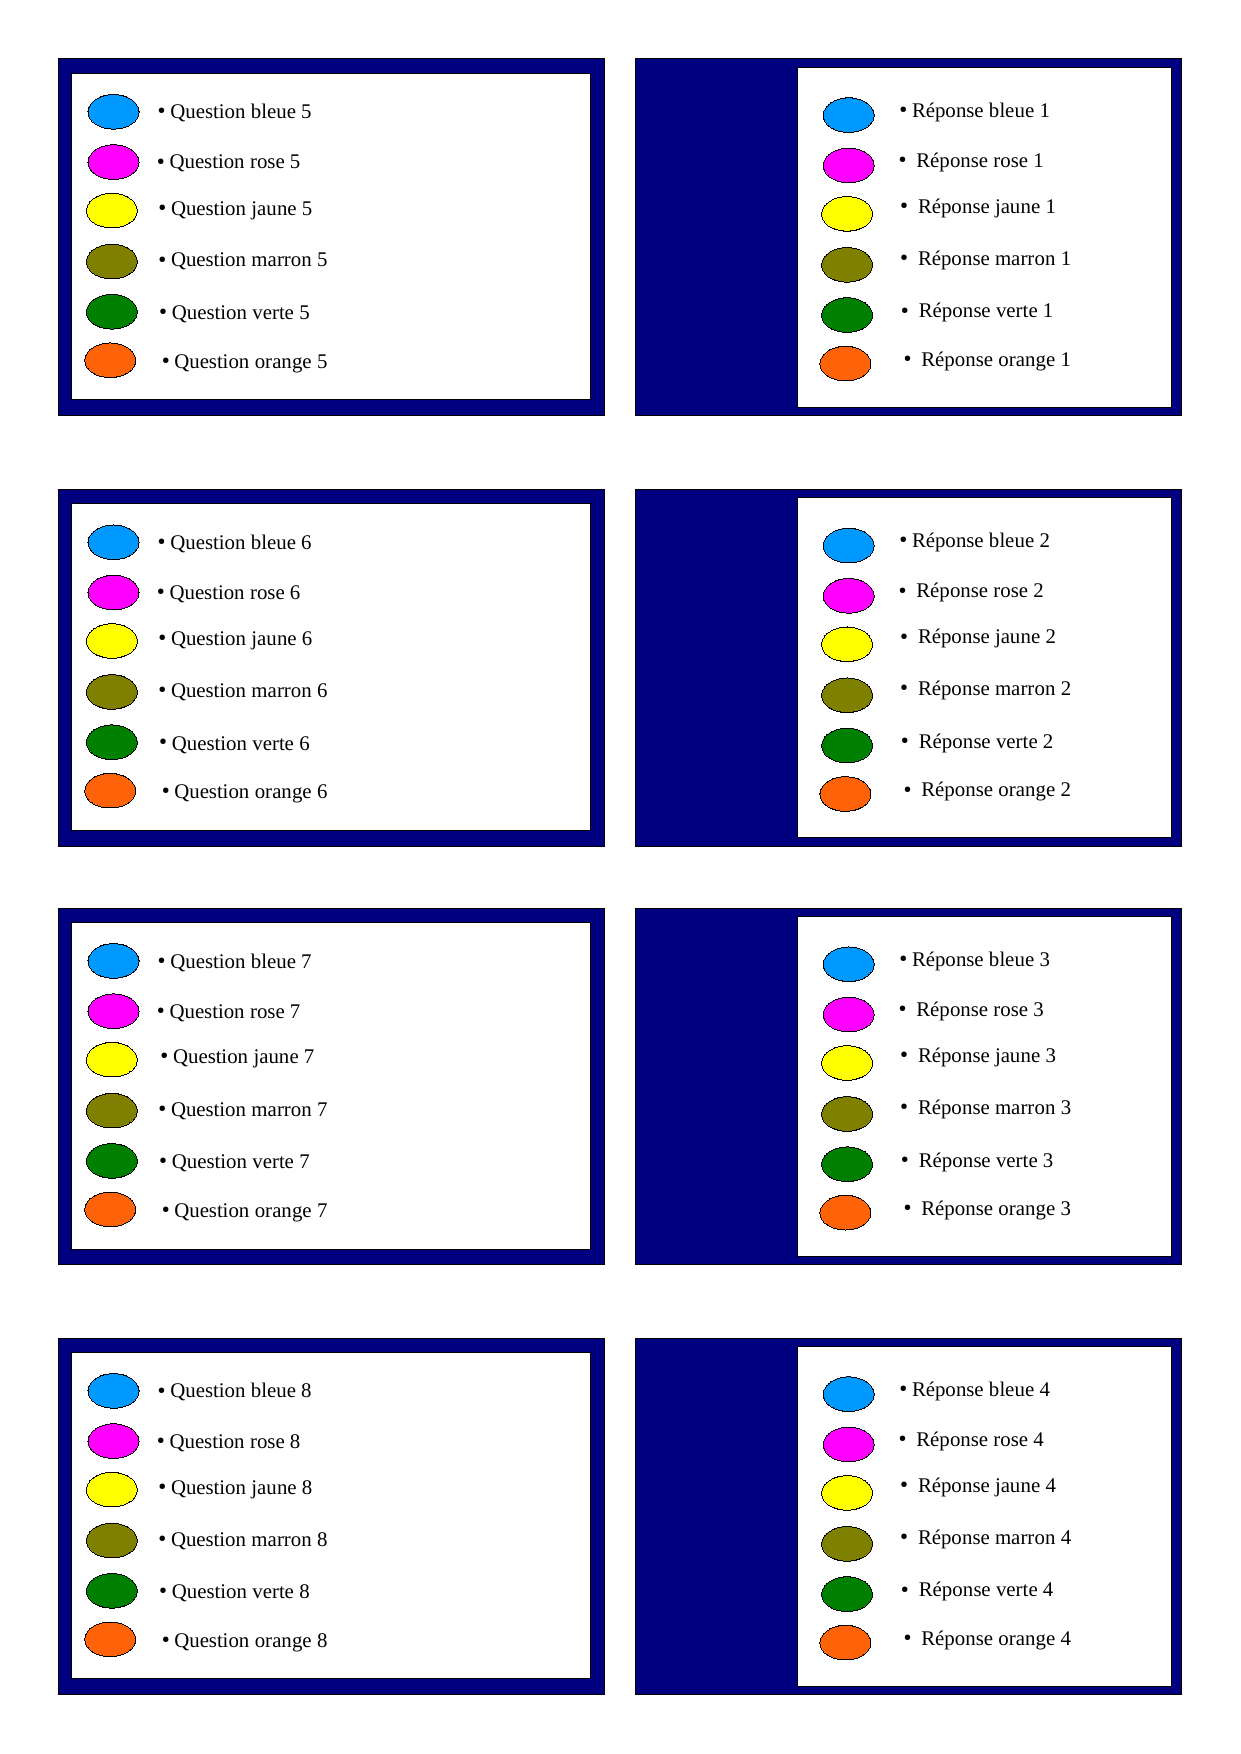

Réponse bleue 1
 Question bleue 5
 Réponse rose 1
 Question rose 5
 Réponse jaune 1
 Question jaune 5
 Réponse marron 1
 Question marron 5
 Réponse verte 1
 Question verte 5
 Réponse orange 1
 Question orange 5
 Réponse bleue 2
 Question bleue 6
 Réponse rose 2
 Question rose 6
 Réponse jaune 2
 Question jaune 6
 Réponse marron 2
 Question marron 6
 Réponse verte 2
 Question verte 6
 Réponse orange 2
 Question orange 6
 Réponse bleue 3
 Question bleue 7
 Réponse rose 3
 Question rose 7
 Réponse jaune 3
 Question jaune 7
 Réponse marron 3
 Question marron 7
 Réponse verte 3
 Question verte 7
 Réponse orange 3
 Question orange 7
 Réponse bleue 4
 Question bleue 8
 Réponse rose 4
 Question rose 8
 Réponse jaune 4
 Question jaune 8
 Réponse marron 4
 Question marron 8
 Réponse verte 4
 Question verte 8
 Réponse orange 4
 Question orange 8